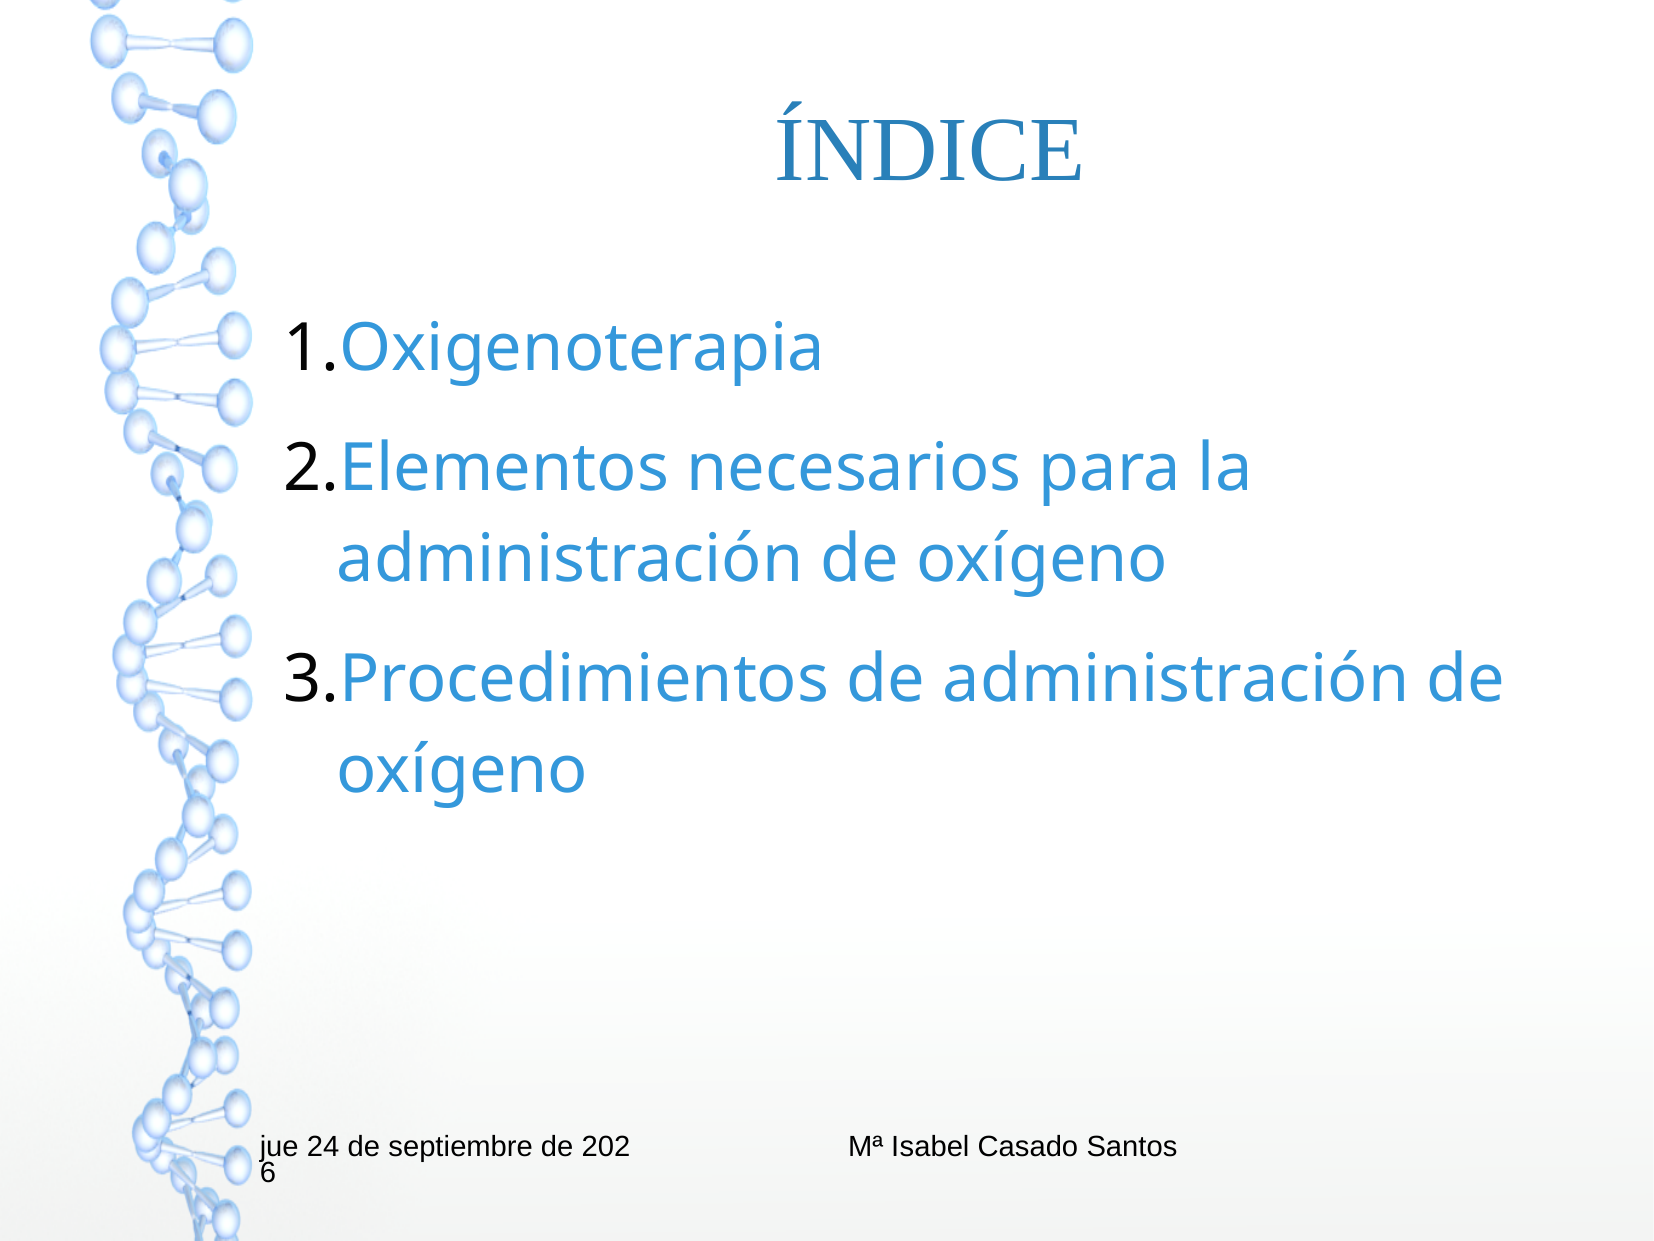

# ÍNDICE
Oxigenoterapia
Elementos necesarios para la administración de oxígeno
Procedimientos de administración de oxígeno
Mª Isabel Casado Santos